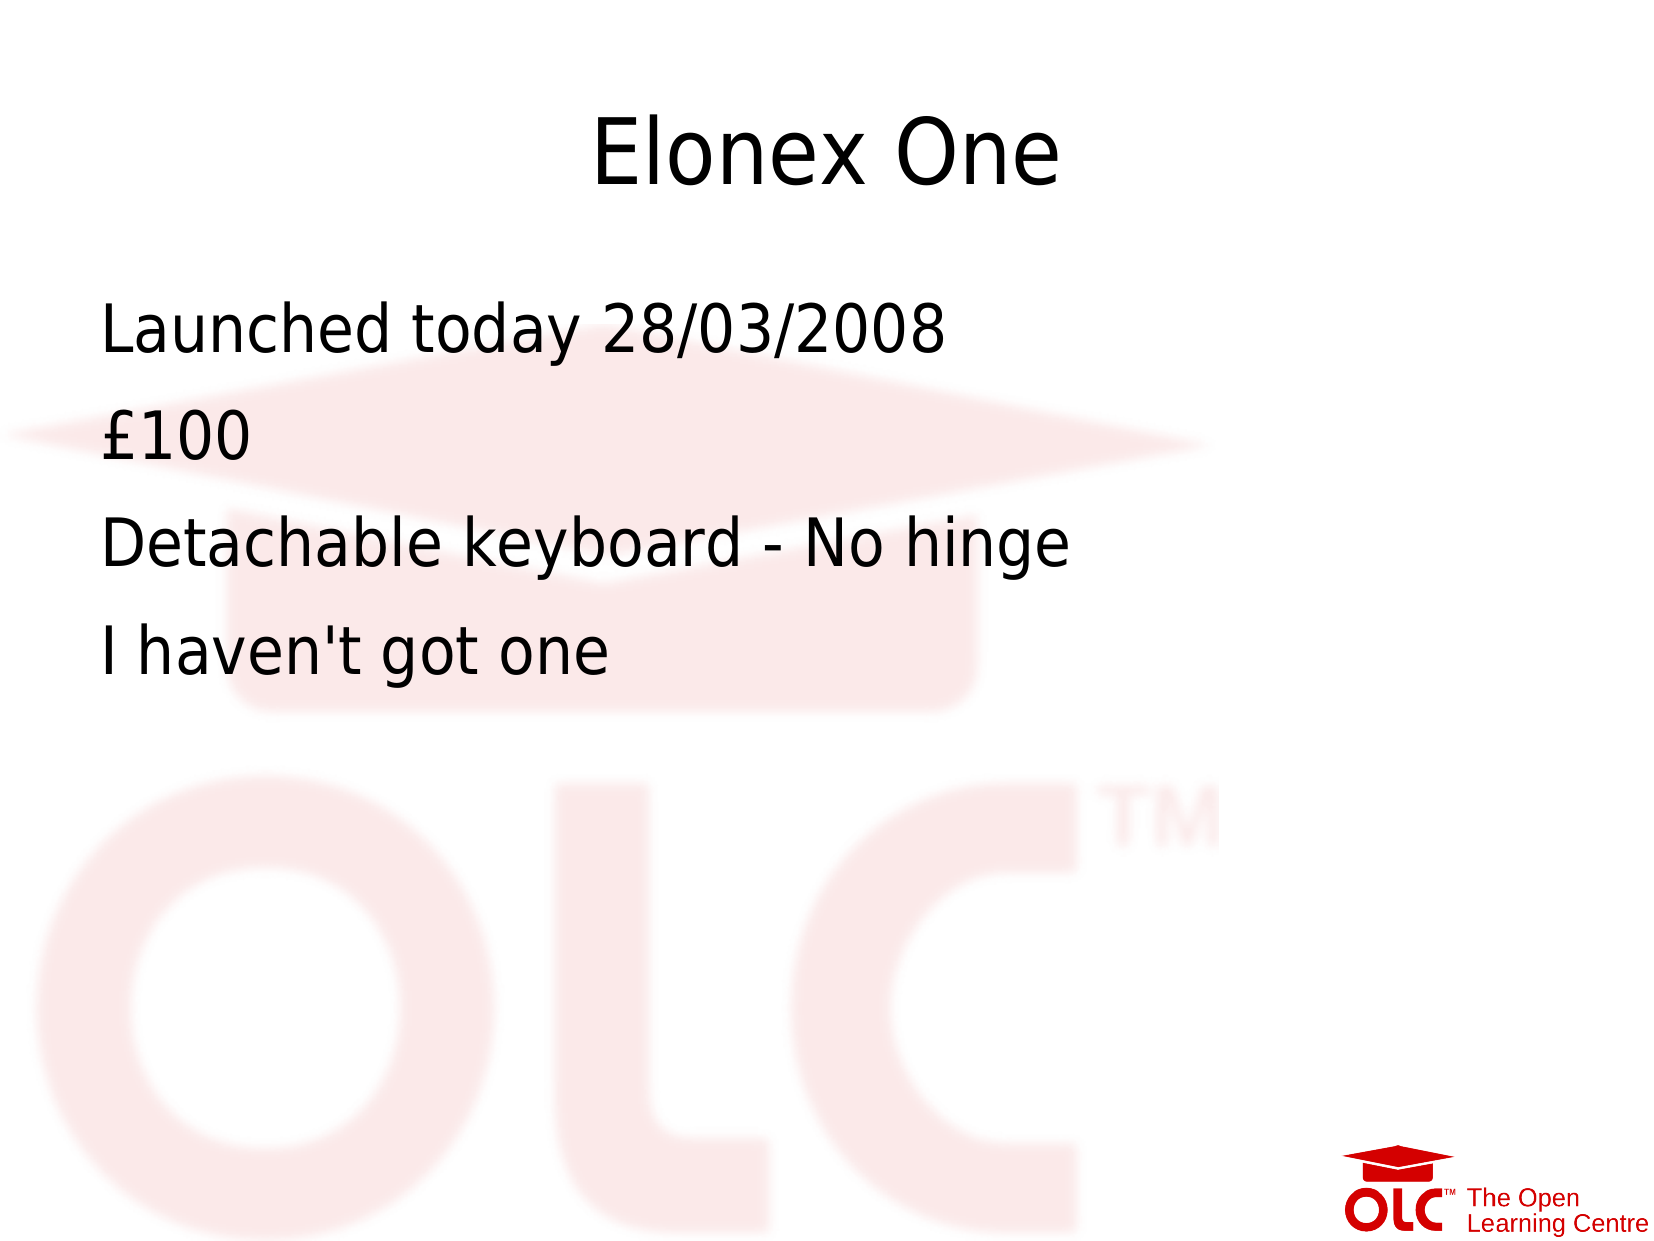

# Elonex One
Launched today 28/03/2008
£100
Detachable keyboard - No hinge
I haven't got one